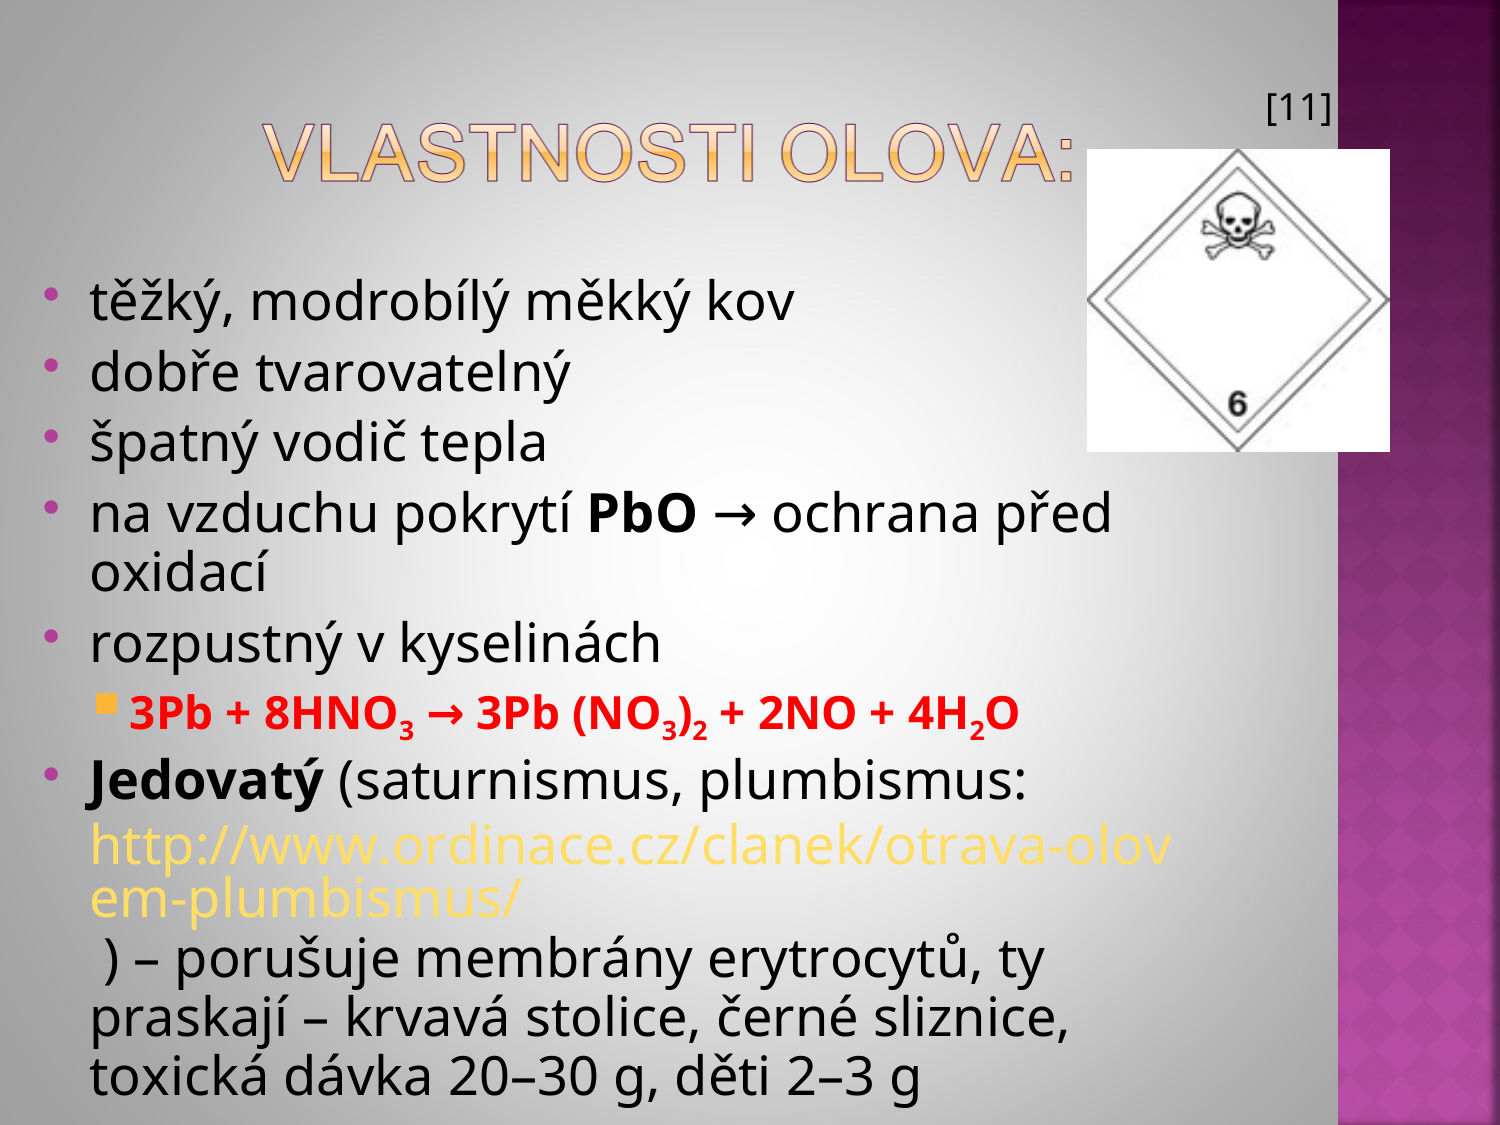

[11]
# těžký, modrobílý měkký kov
dobře tvarovatelný
špatný vodič tepla
na vzduchu pokrytí PbO → ochrana před oxidací
rozpustný v kyselinách
3Pb + 8HNO3 → 3Pb (NO3)2 + 2NO + 4H2O
Jedovatý (saturnismus, plumbismus: http://www.ordinace.cz/clanek/otrava-olovem-plumbismus/ ) – porušuje membrány erytrocytů, ty praskají – krvavá stolice, černé sliznice, toxická dávka 20–30 g, děti 2–3 g